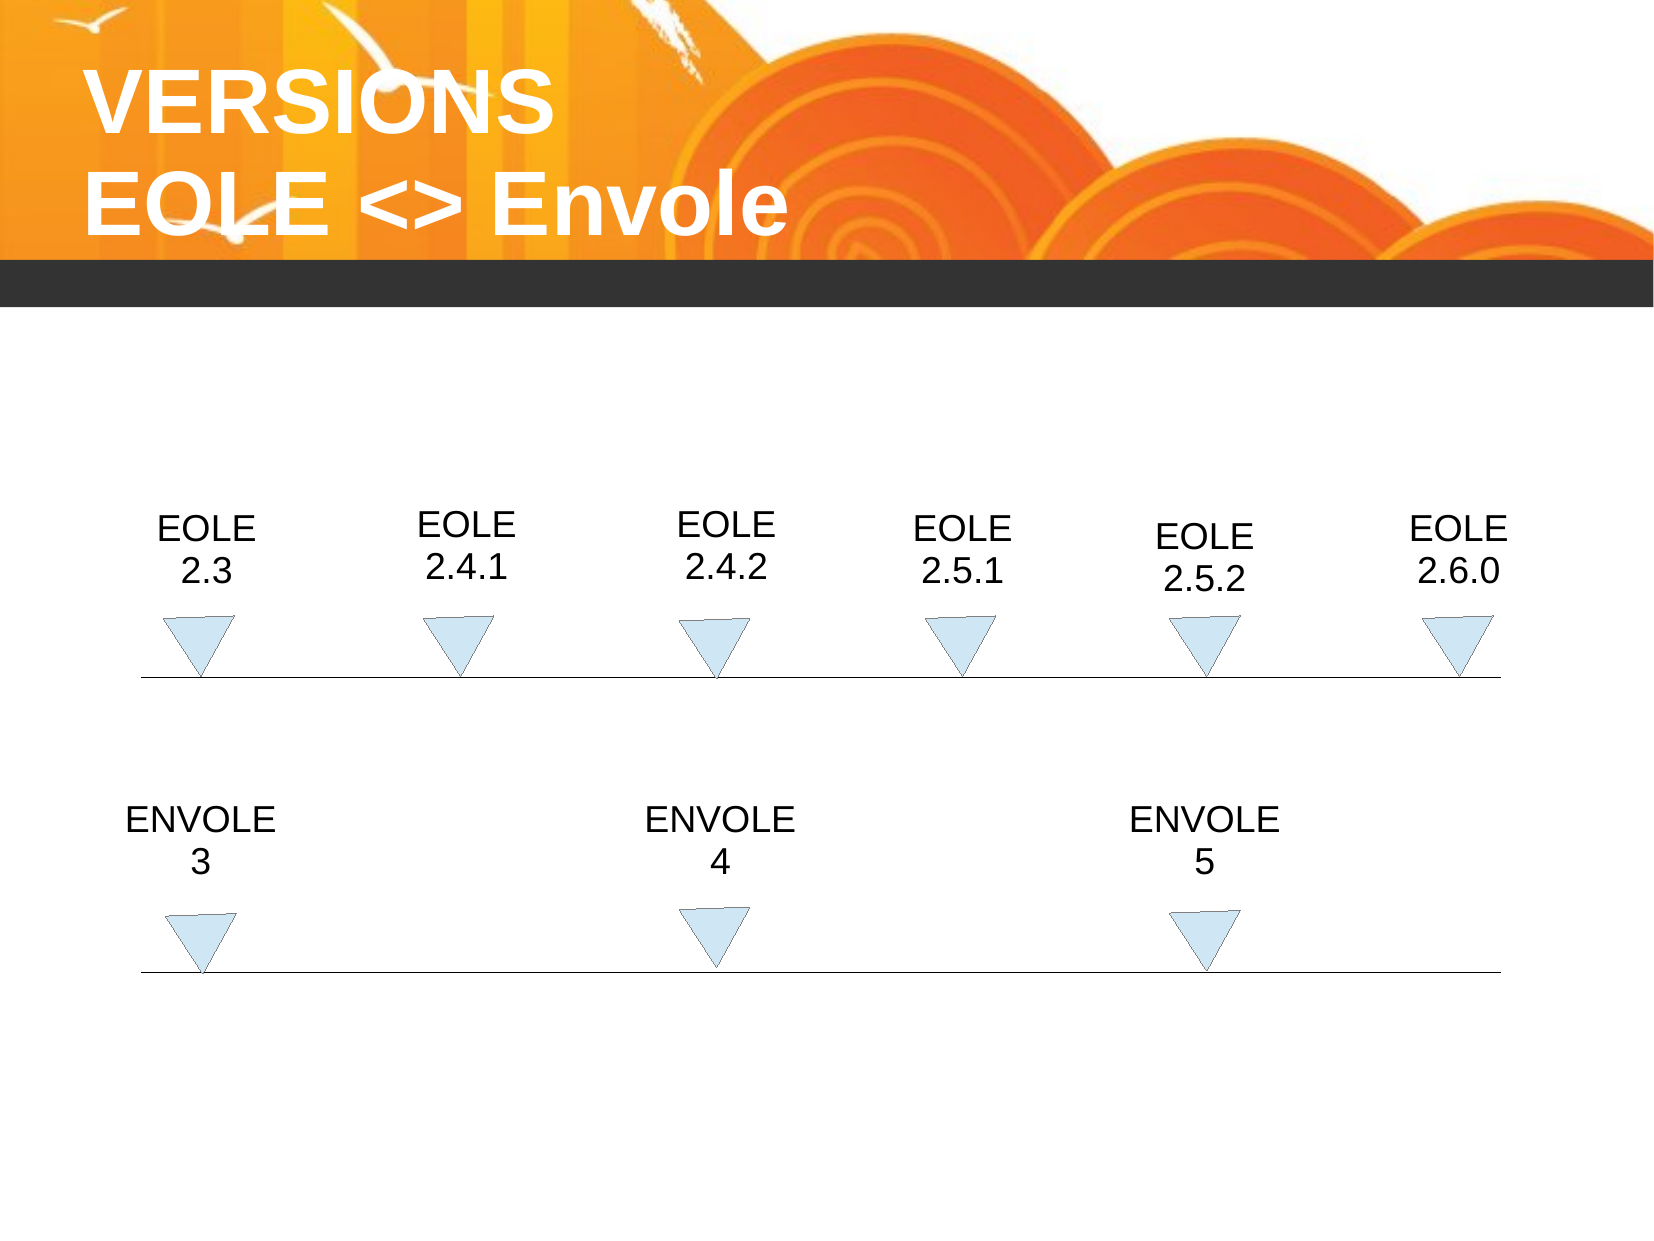

# VERSIONS EOLE <> Envole
EOLE 2.4.1
EOLE 2.4.2
EOLE 2.3
EOLE 2.5.1
EOLE 2.6.0
EOLE 2.5.2
ENVOLE 3
ENVOLE 4
ENVOLE 5